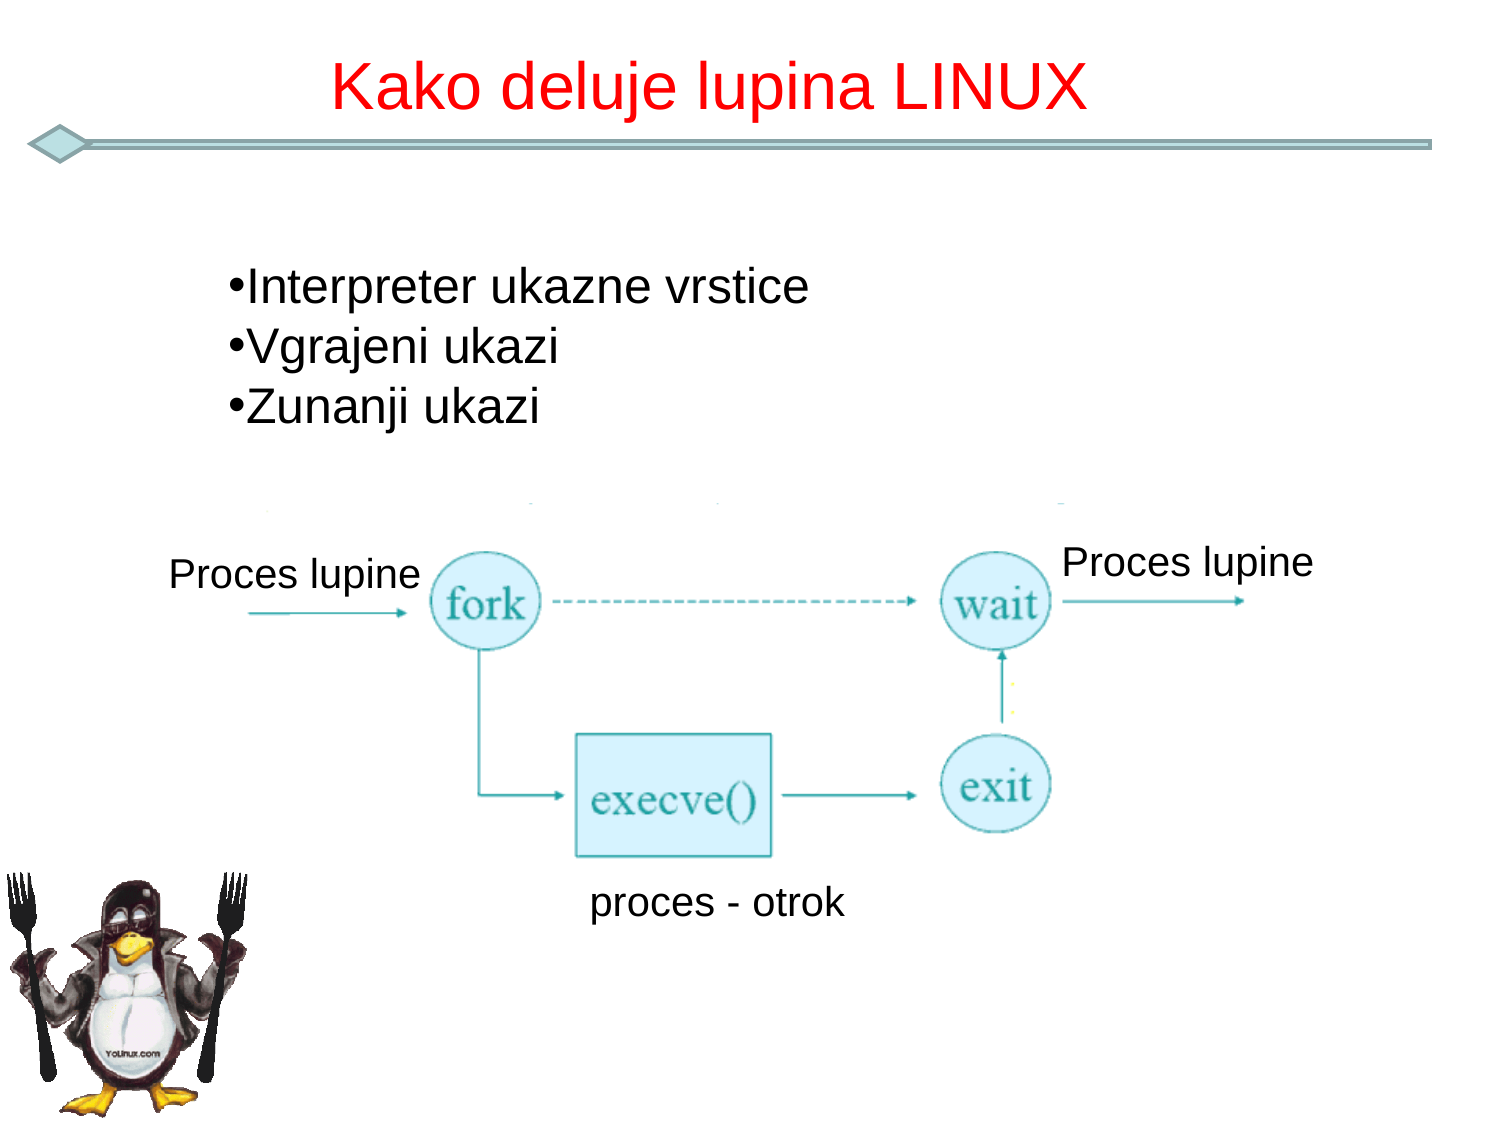

# Kako deluje lupina LINUX
Interpreter ukazne vrstice
Vgrajeni ukazi
Zunanji ukazi
Proces lupine
Proces lupine
proces - otrok